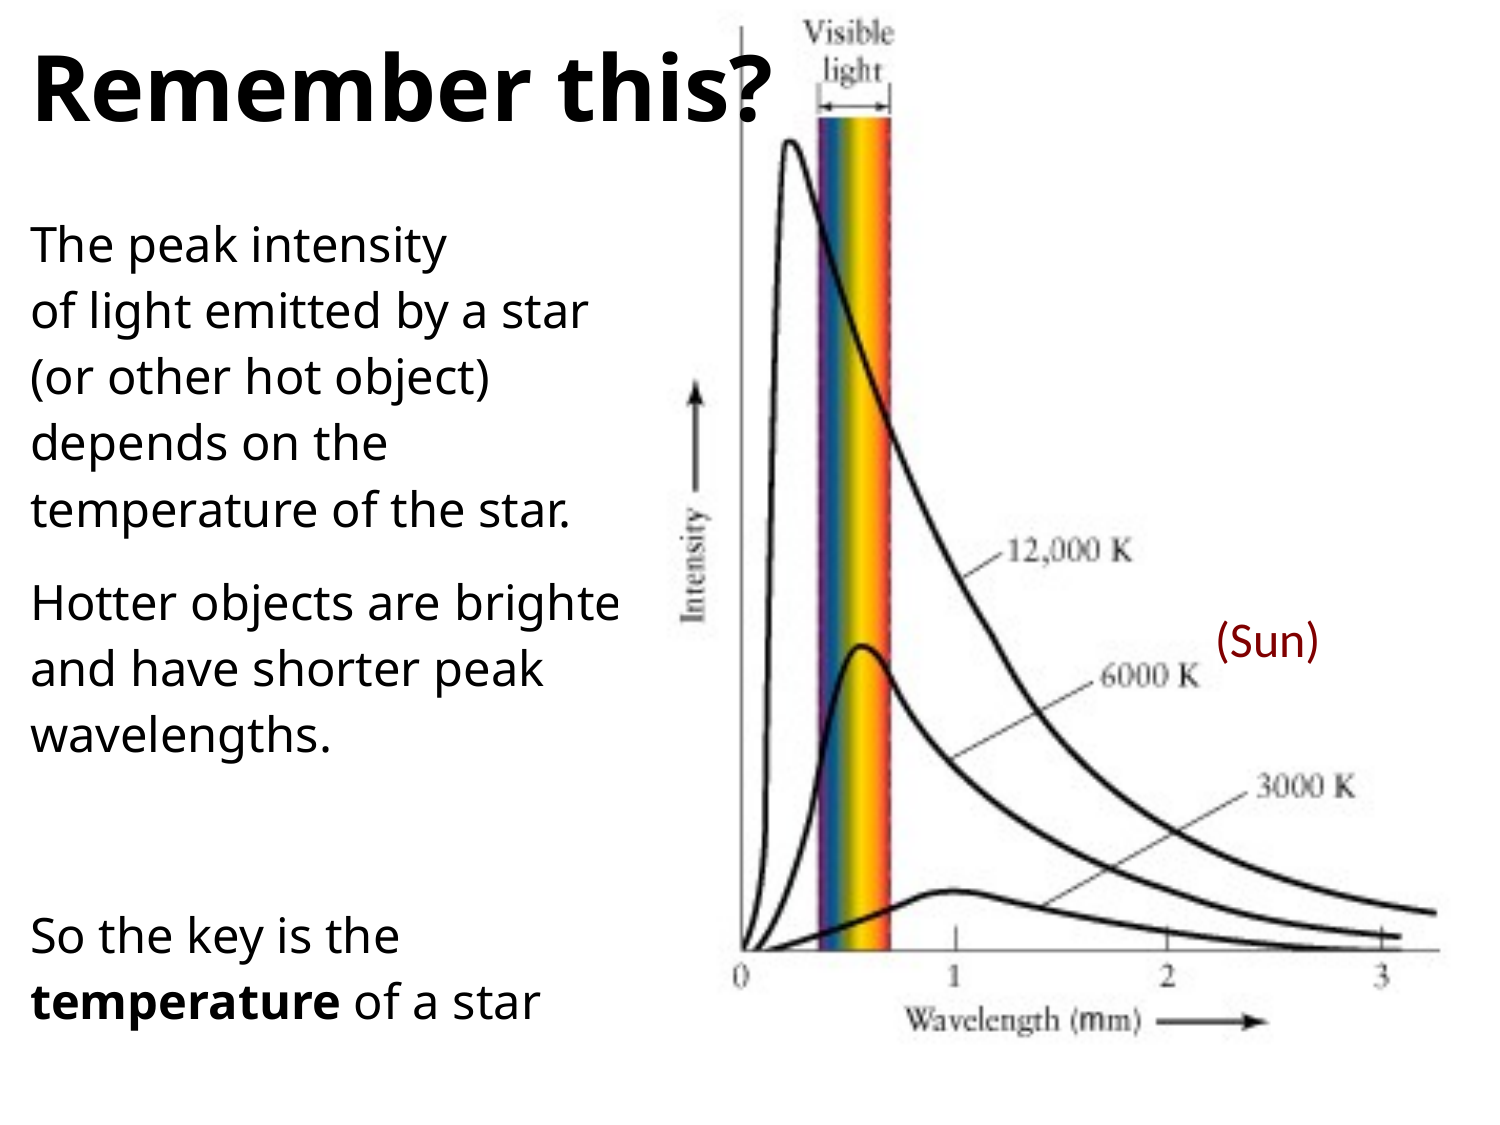

Remember this?
# The peak intensity of light emitted by a star (or other hot object) depends on the temperature of the star.
Hotter objects are brighter and have shorter peak wavelengths.
So the key is the temperature of a star
(Sun)